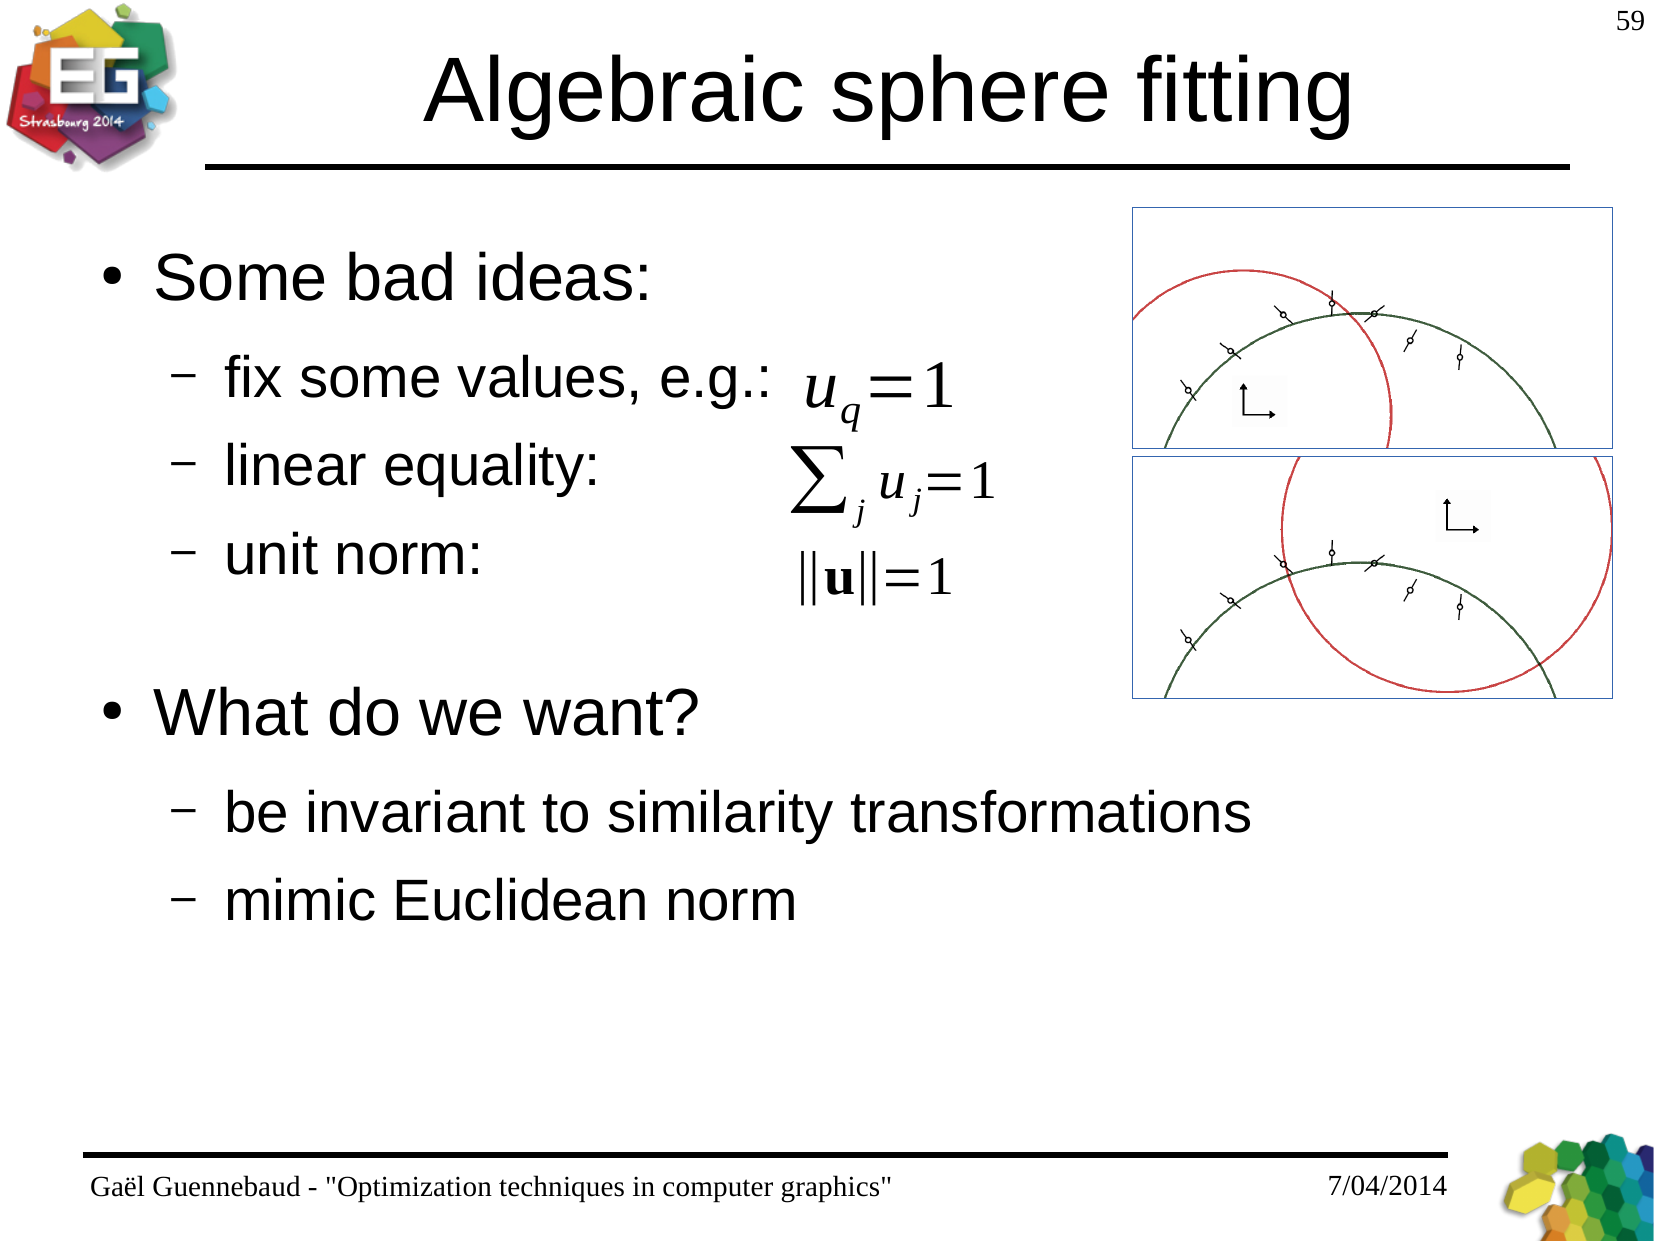

59
# Algebraic sphere fitting
Some bad ideas:
fix some values, e.g.:
linear equality:
unit norm:
What do we want?
be invariant to similarity transformations
mimic Euclidean norm
7/04/2014
Gaël Guennebaud - "Optimization techniques in computer graphics"